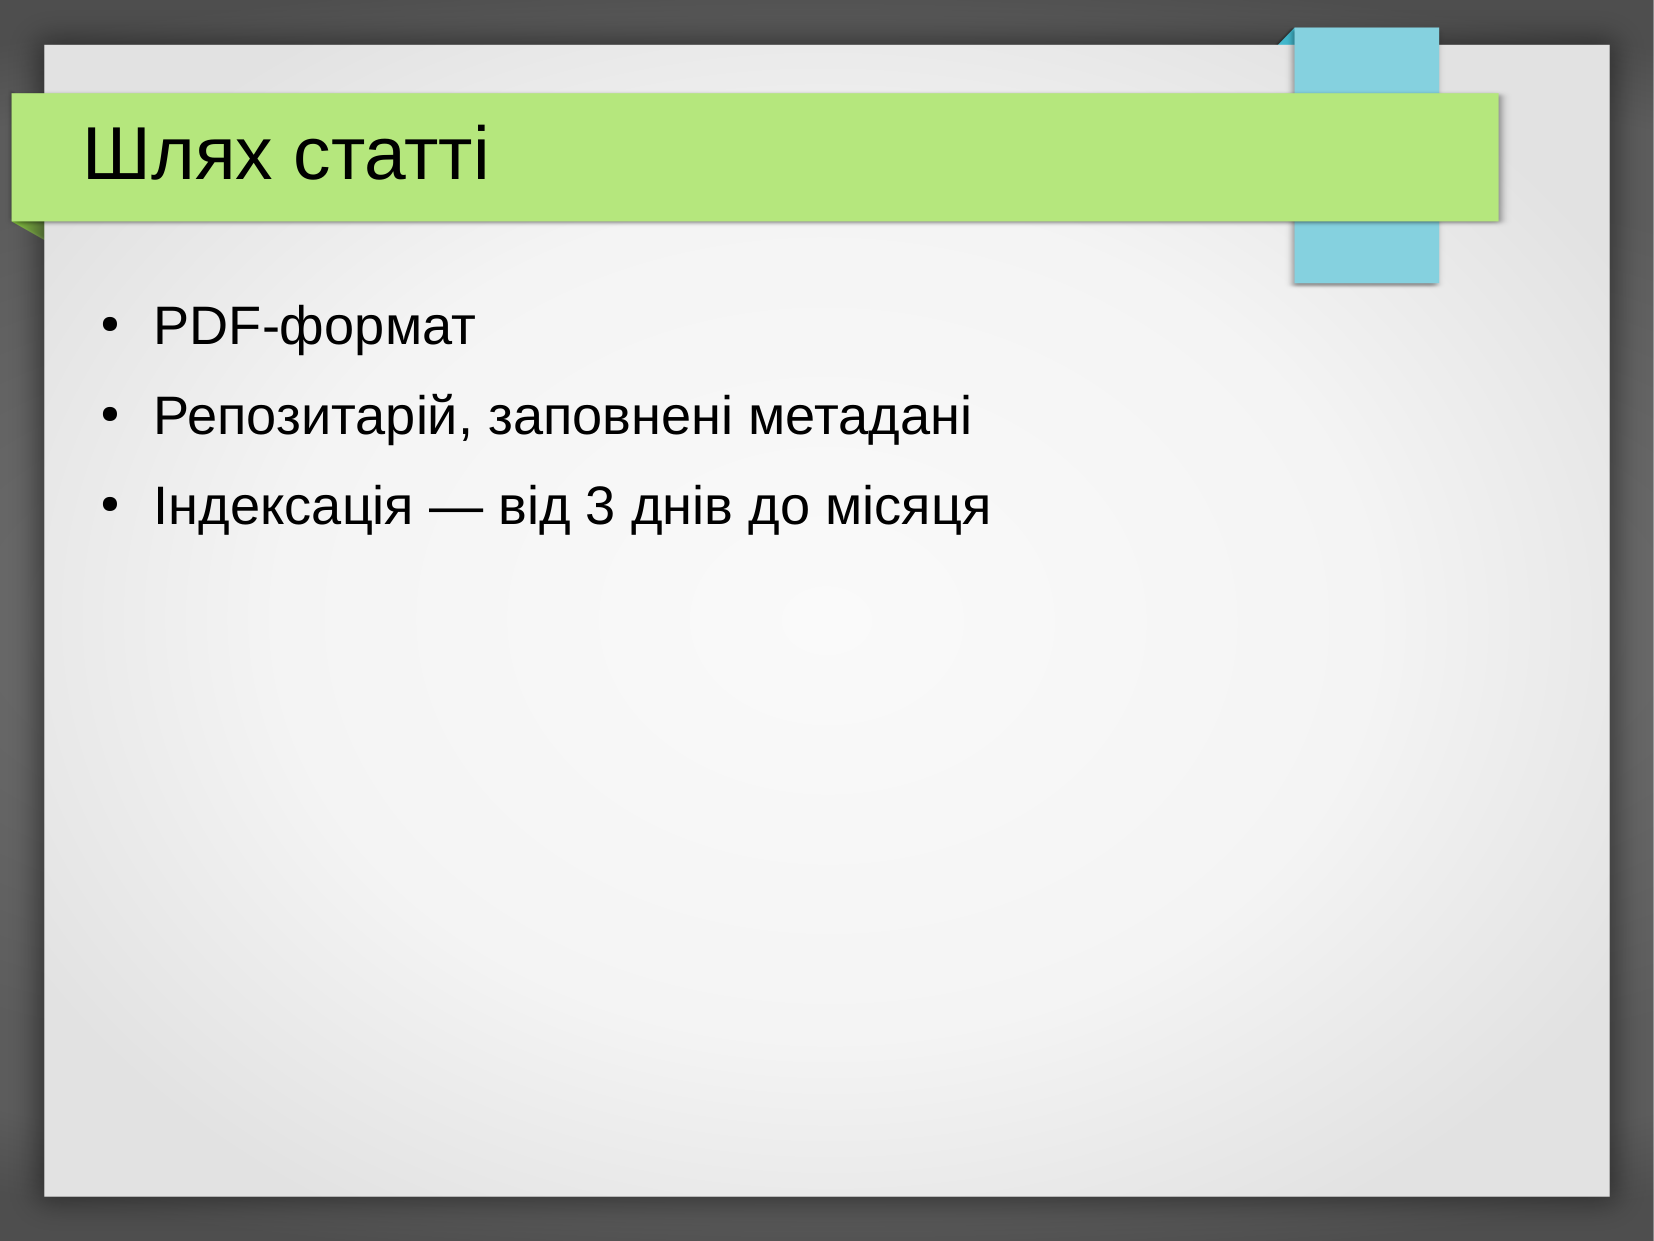

# Шлях статті
PDF-формат
Репозитарій, заповнені метадані
Індексація — від 3 днів до місяця